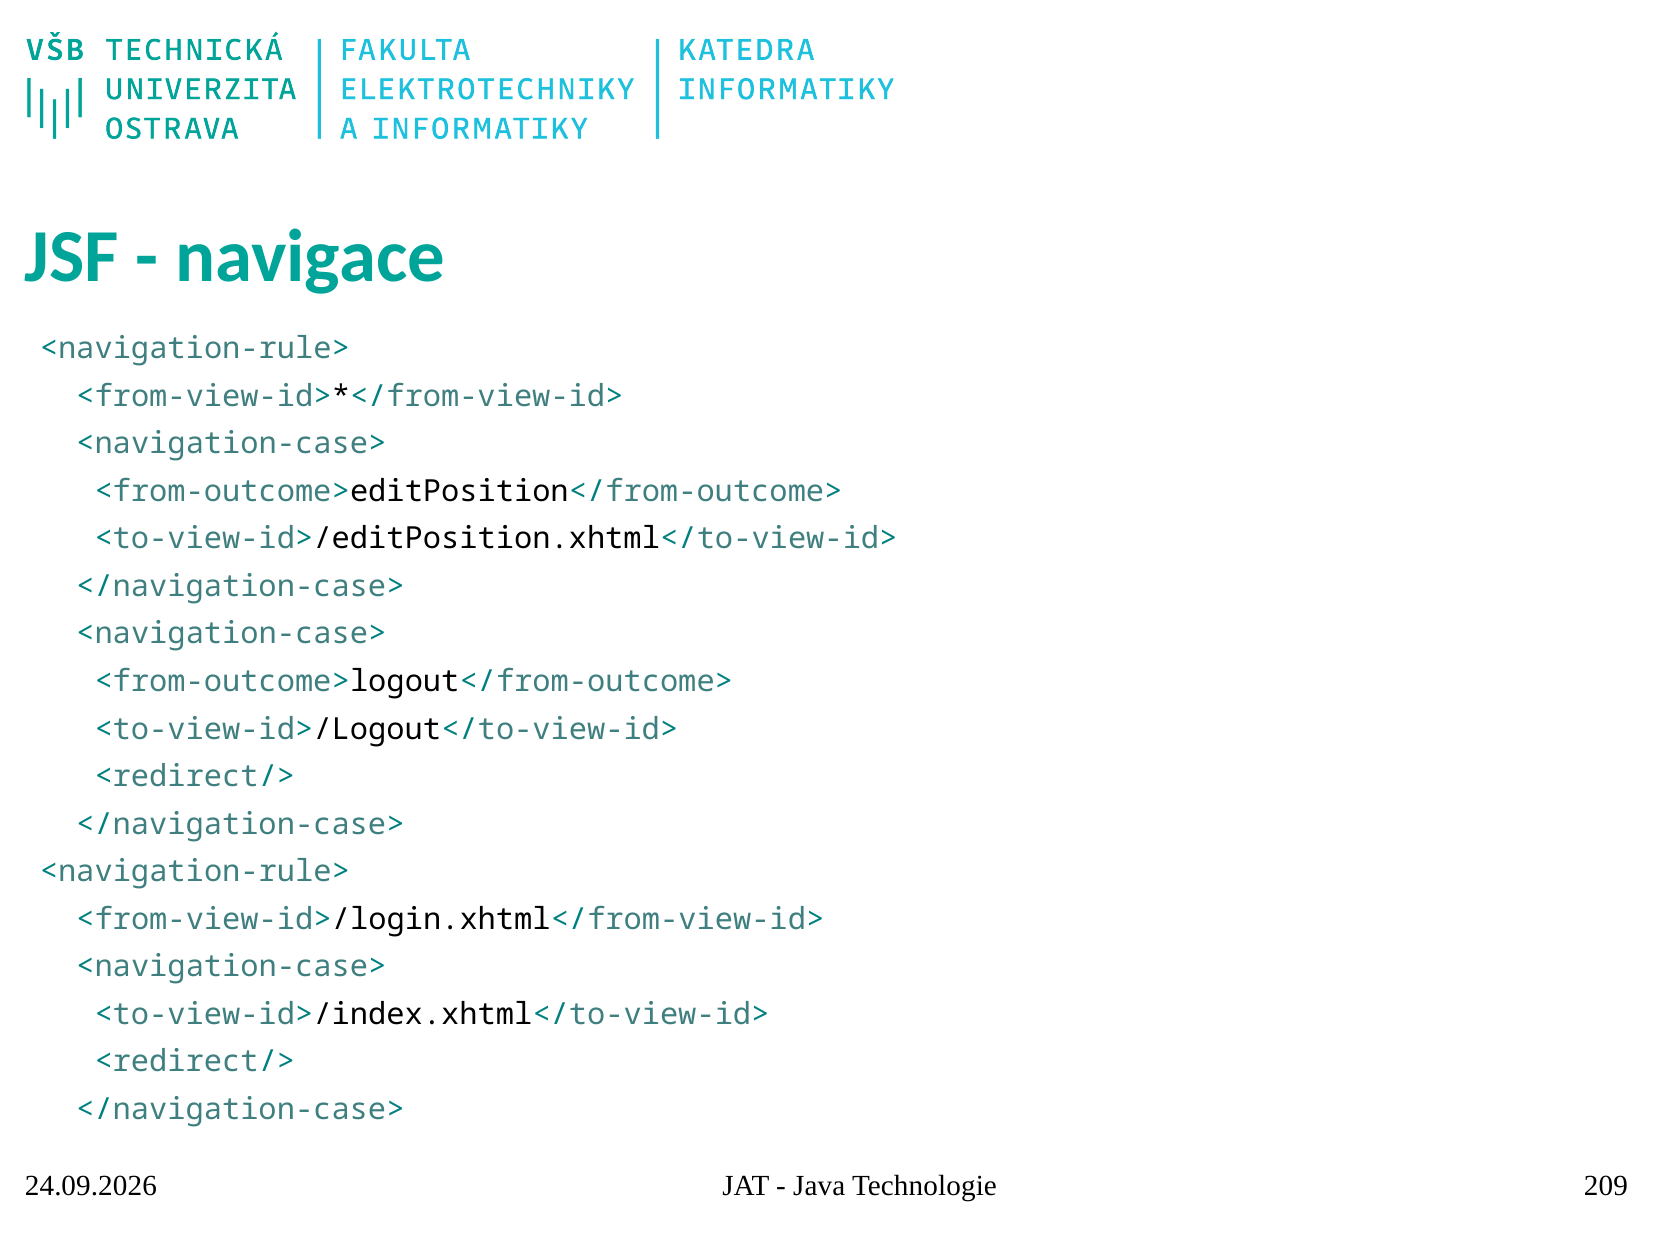

JSF - navigace
# <navigation-rule>
 <from-view-id>*</from-view-id>
 <navigation-case>
 <from-outcome>editPosition</from-outcome>
 <to-view-id>/editPosition.xhtml</to-view-id>
 </navigation-case>
 <navigation-case>
 <from-outcome>logout</from-outcome>
 <to-view-id>/Logout</to-view-id>
 <redirect/>
 </navigation-case>
<navigation-rule>
 <from-view-id>/login.xhtml</from-view-id>
 <navigation-case>
 <to-view-id>/index.xhtml</to-view-id>
 <redirect/>
 </navigation-case>
JAT - Java Technologie
209